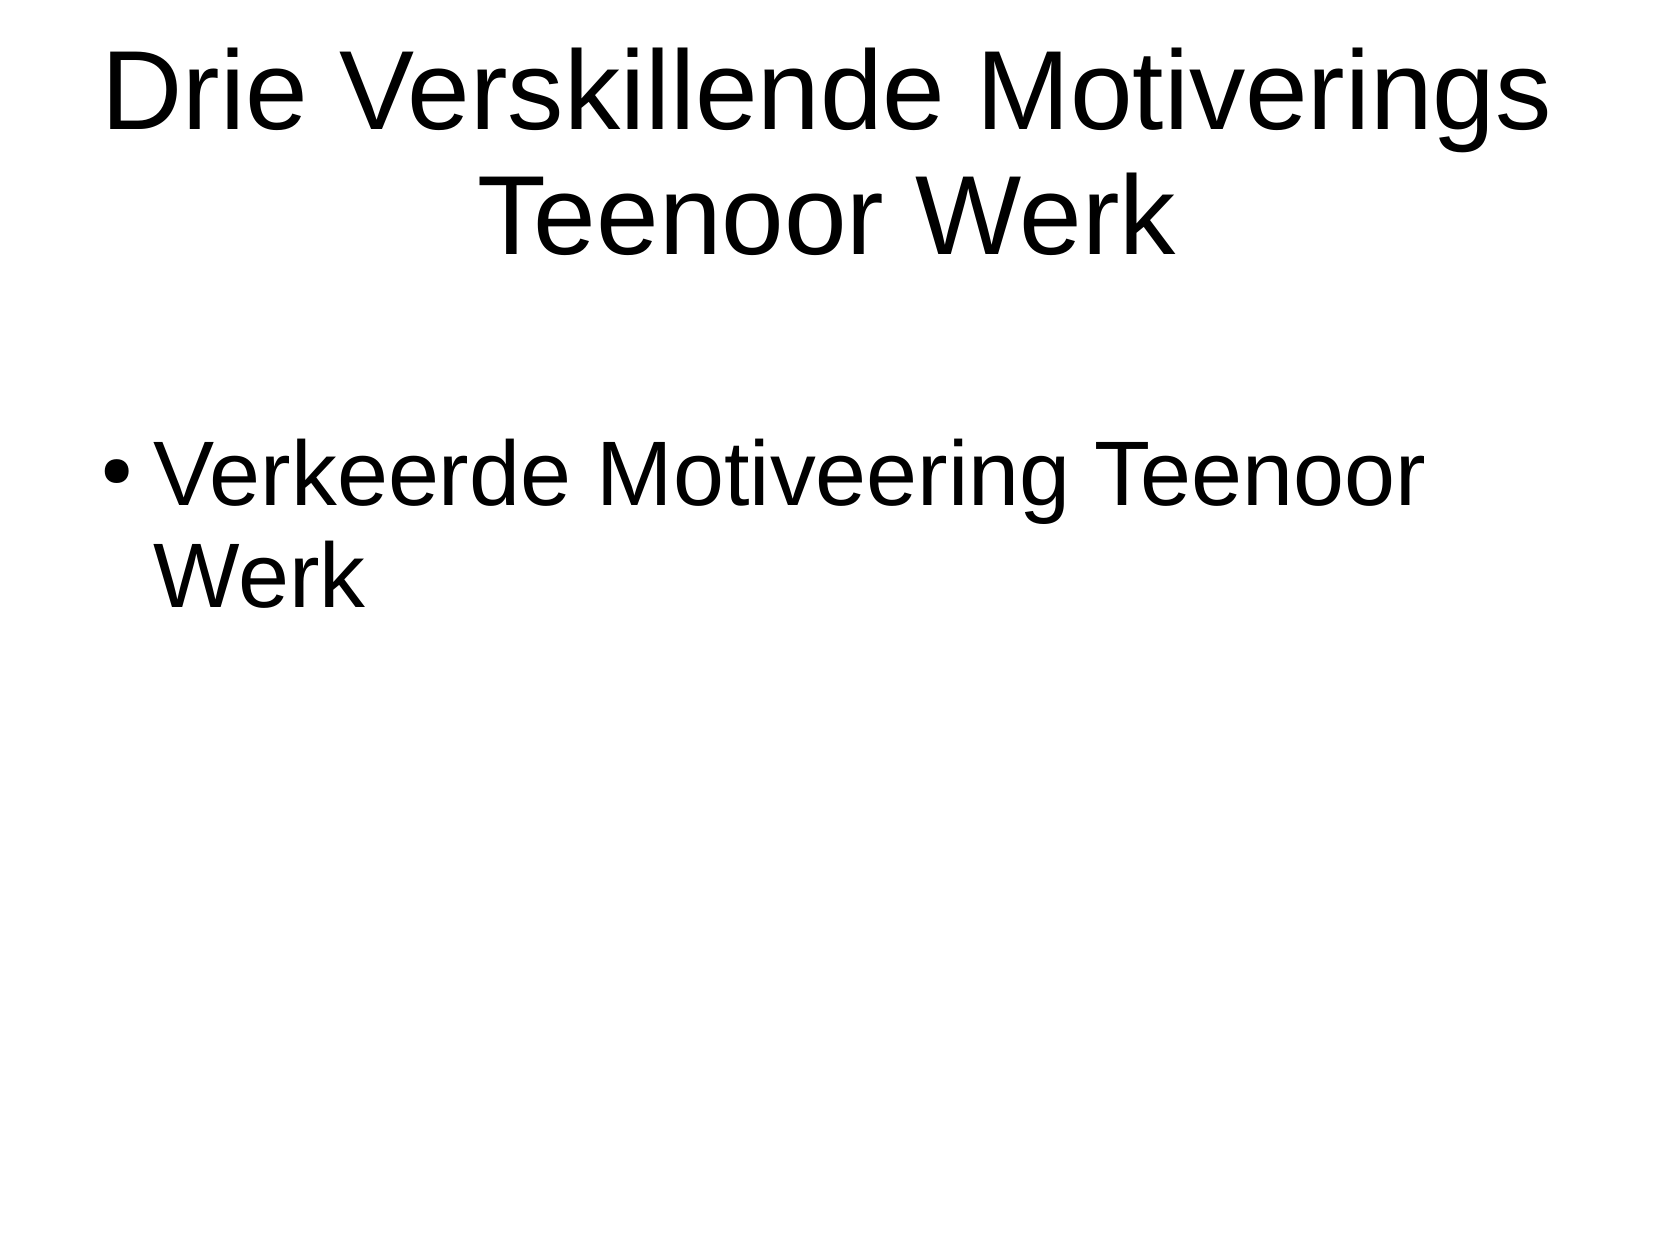

# Drie Verskillende Motiverings Teenoor Werk
Verkeerde Motiveering Teenoor Werk